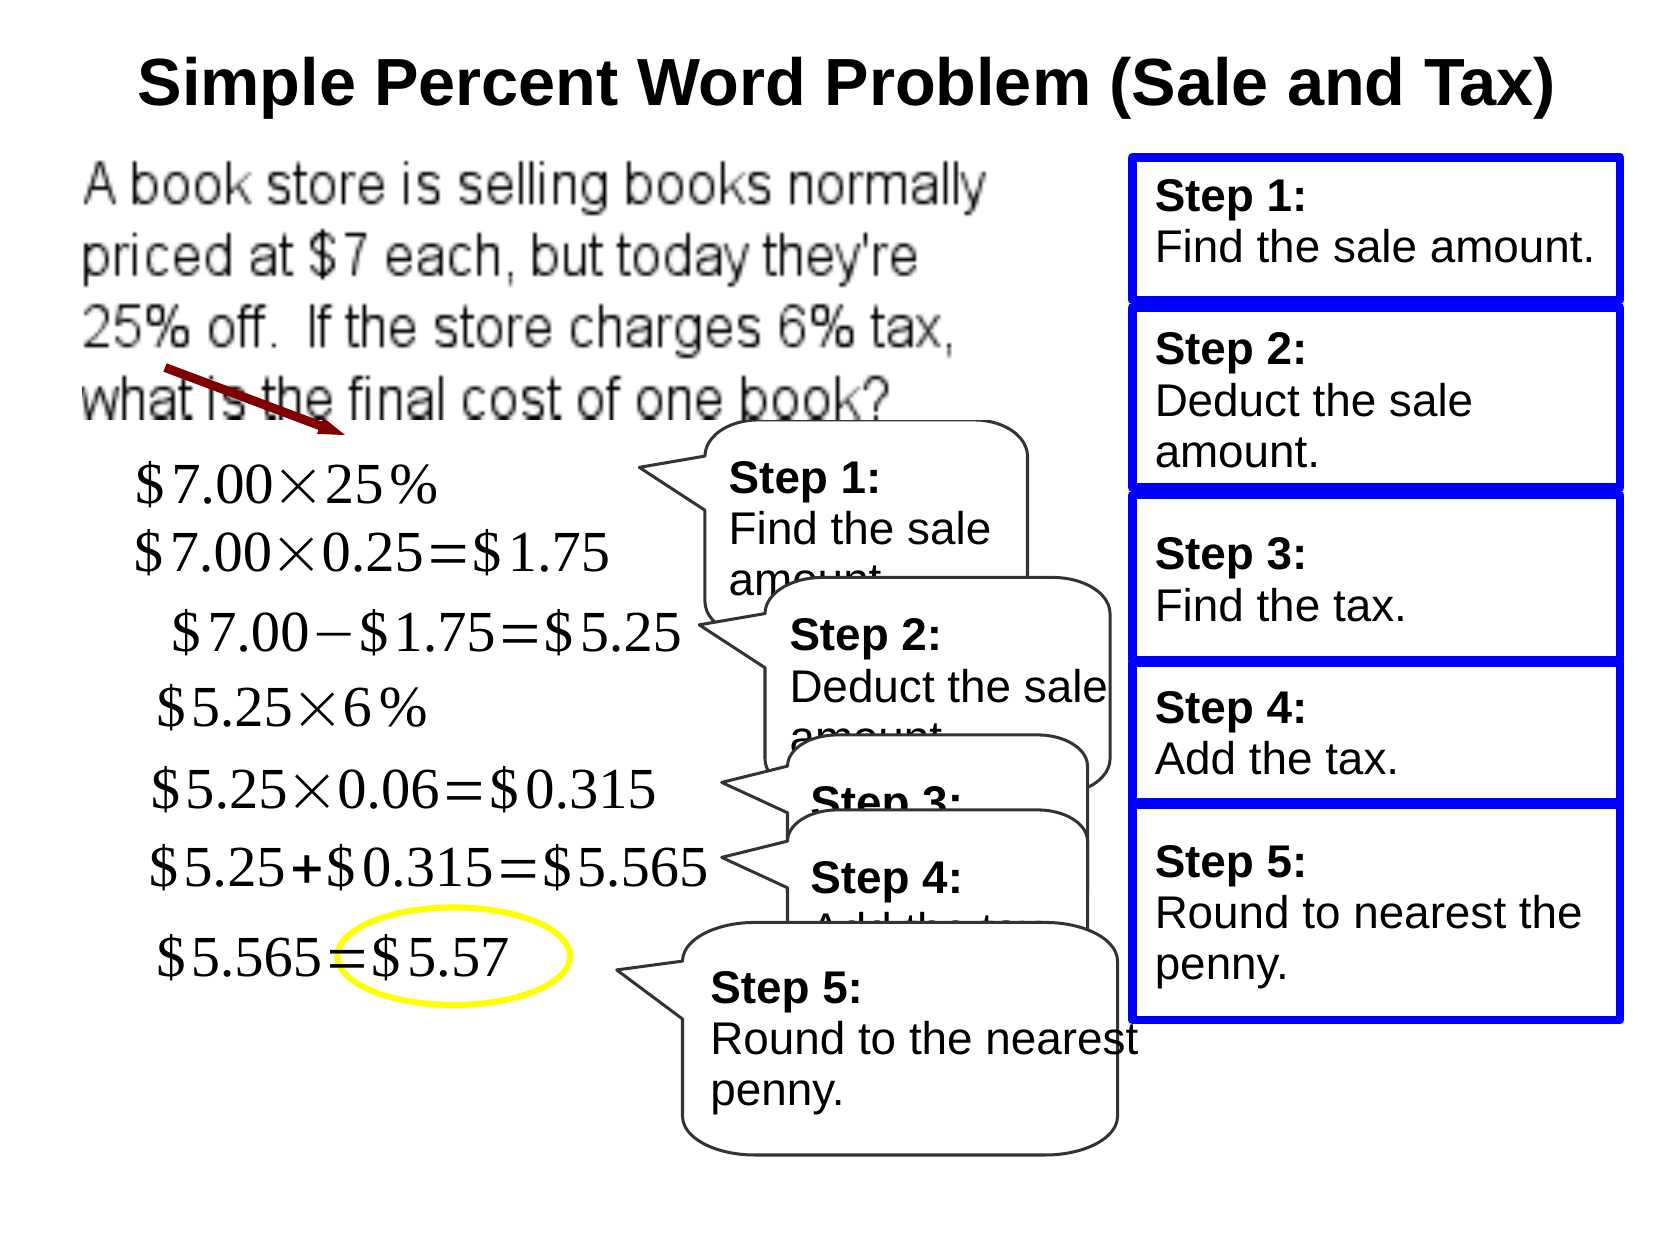

Simple Percent Word Problem (Sale and Tax)
Step 1:
Find the sale amount.
Step 2:
Deduct the sale amount.
Step 3:
Find the tax.
Step 4:
Add the tax.
Step 5:
Round to nearest the penny.
Step 1:
Find the sale
amount.
Step 2:
Deduct the sale
amount.
Step 3:
Find the tax.
Step 4:
Add the tax.
Step 5:
Round to the nearest
penny.